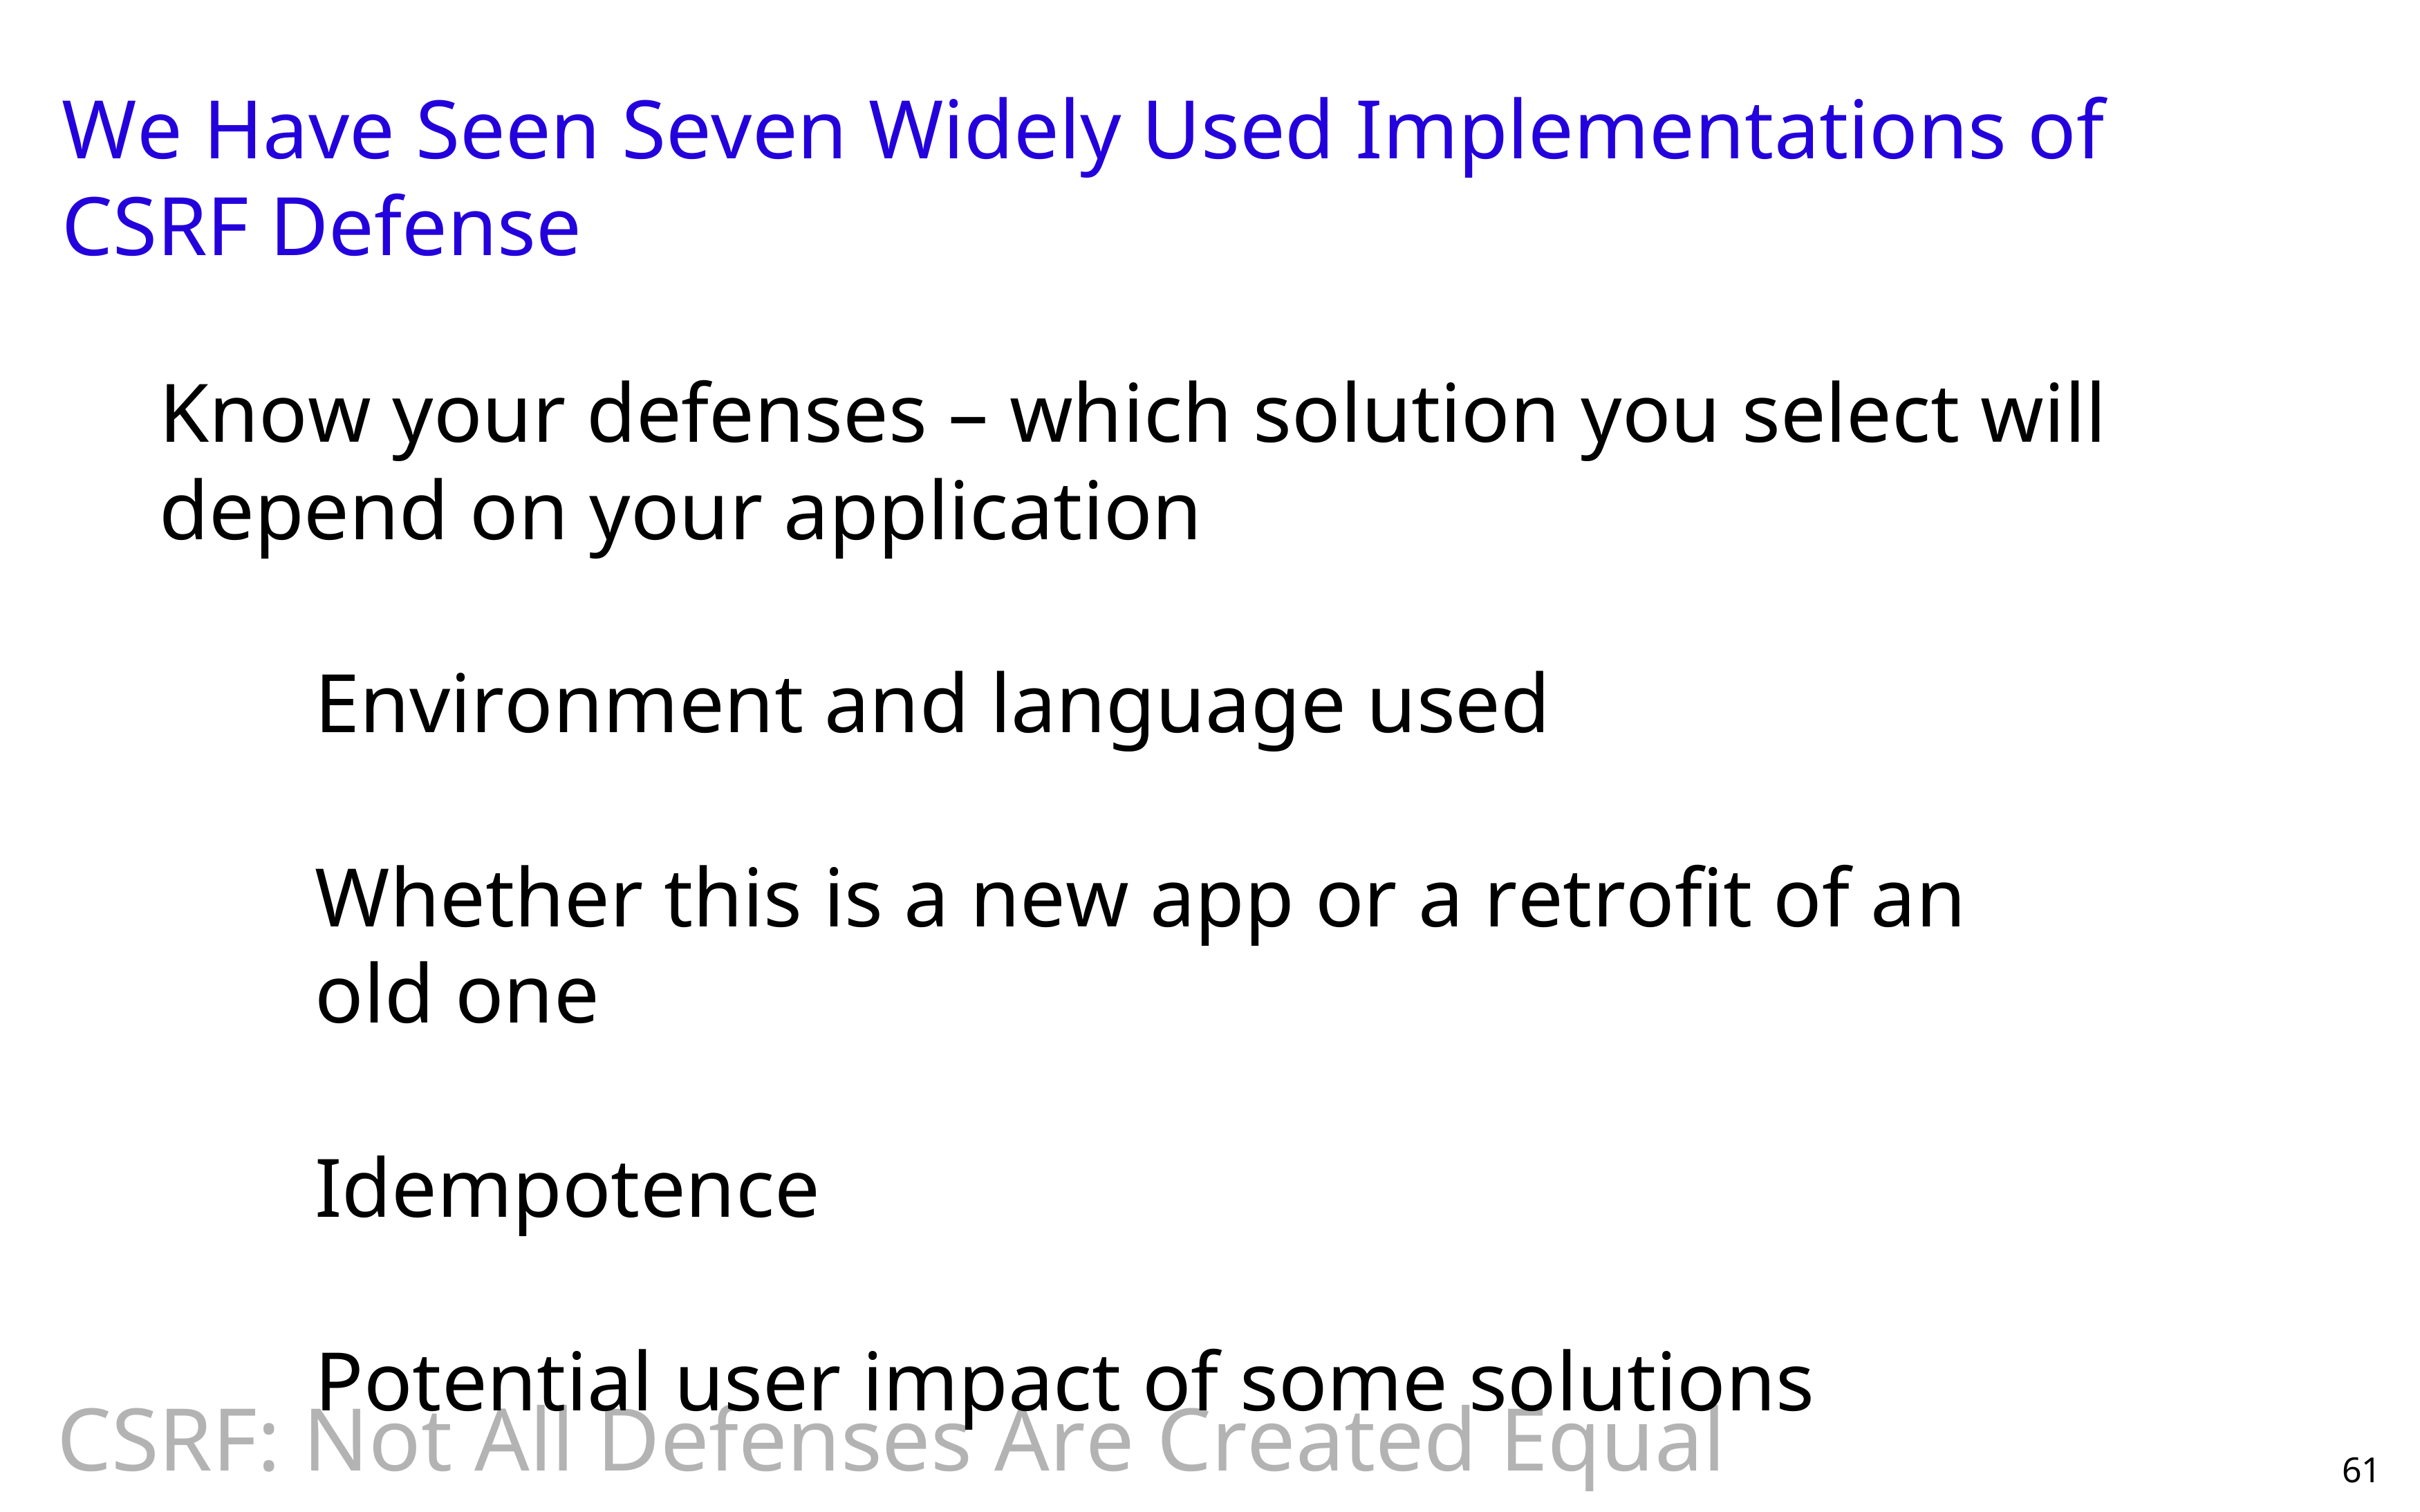

We Have Seen Seven Widely Used Implementations of CSRF Defense
Know your defenses – which solution you select will depend on your application
Environment and language used
Whether this is a new app or a retrofit of an old one
Idempotence
Potential user impact of some solutions